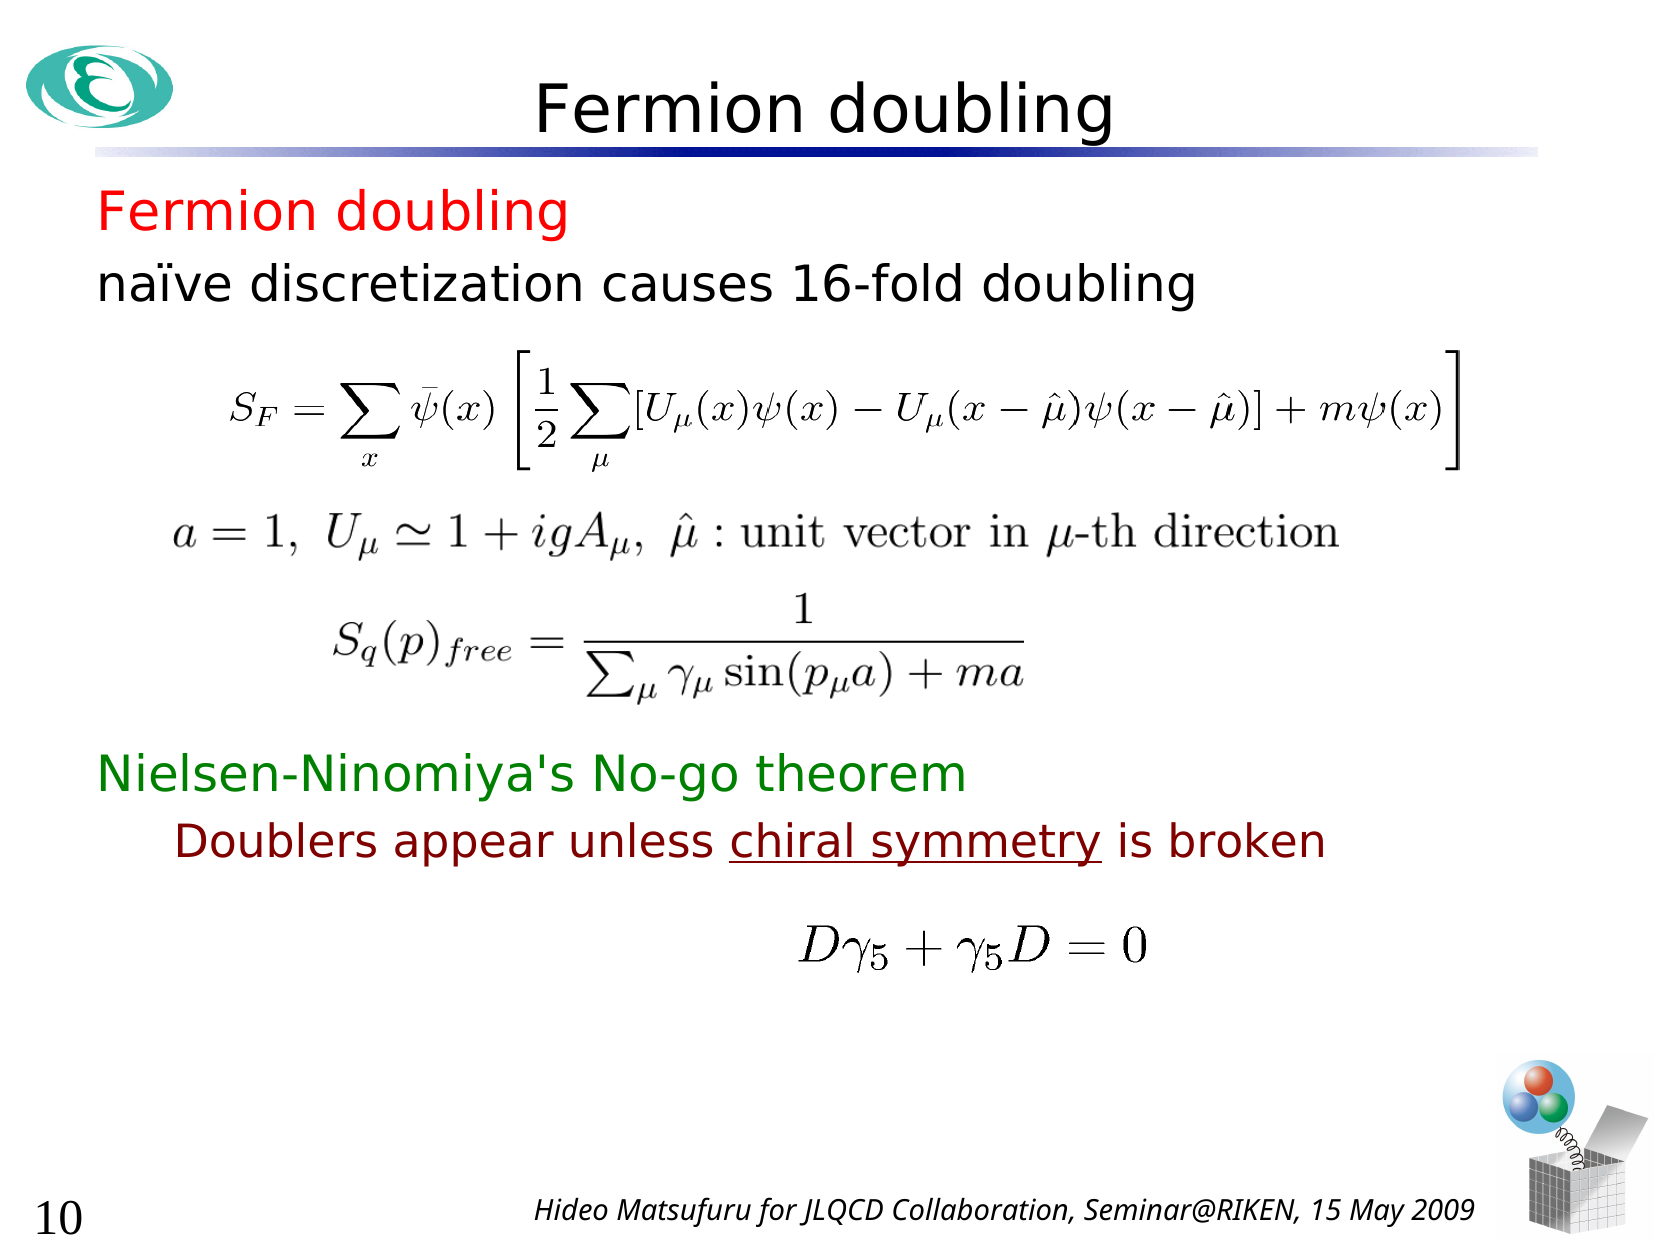

# Fermion doubling
Fermion doubling
naïve discretization causes 16-fold doubling
Nielsen-Ninomiya's No-go theorem
Doublers appear unless chiral symmetry is broken